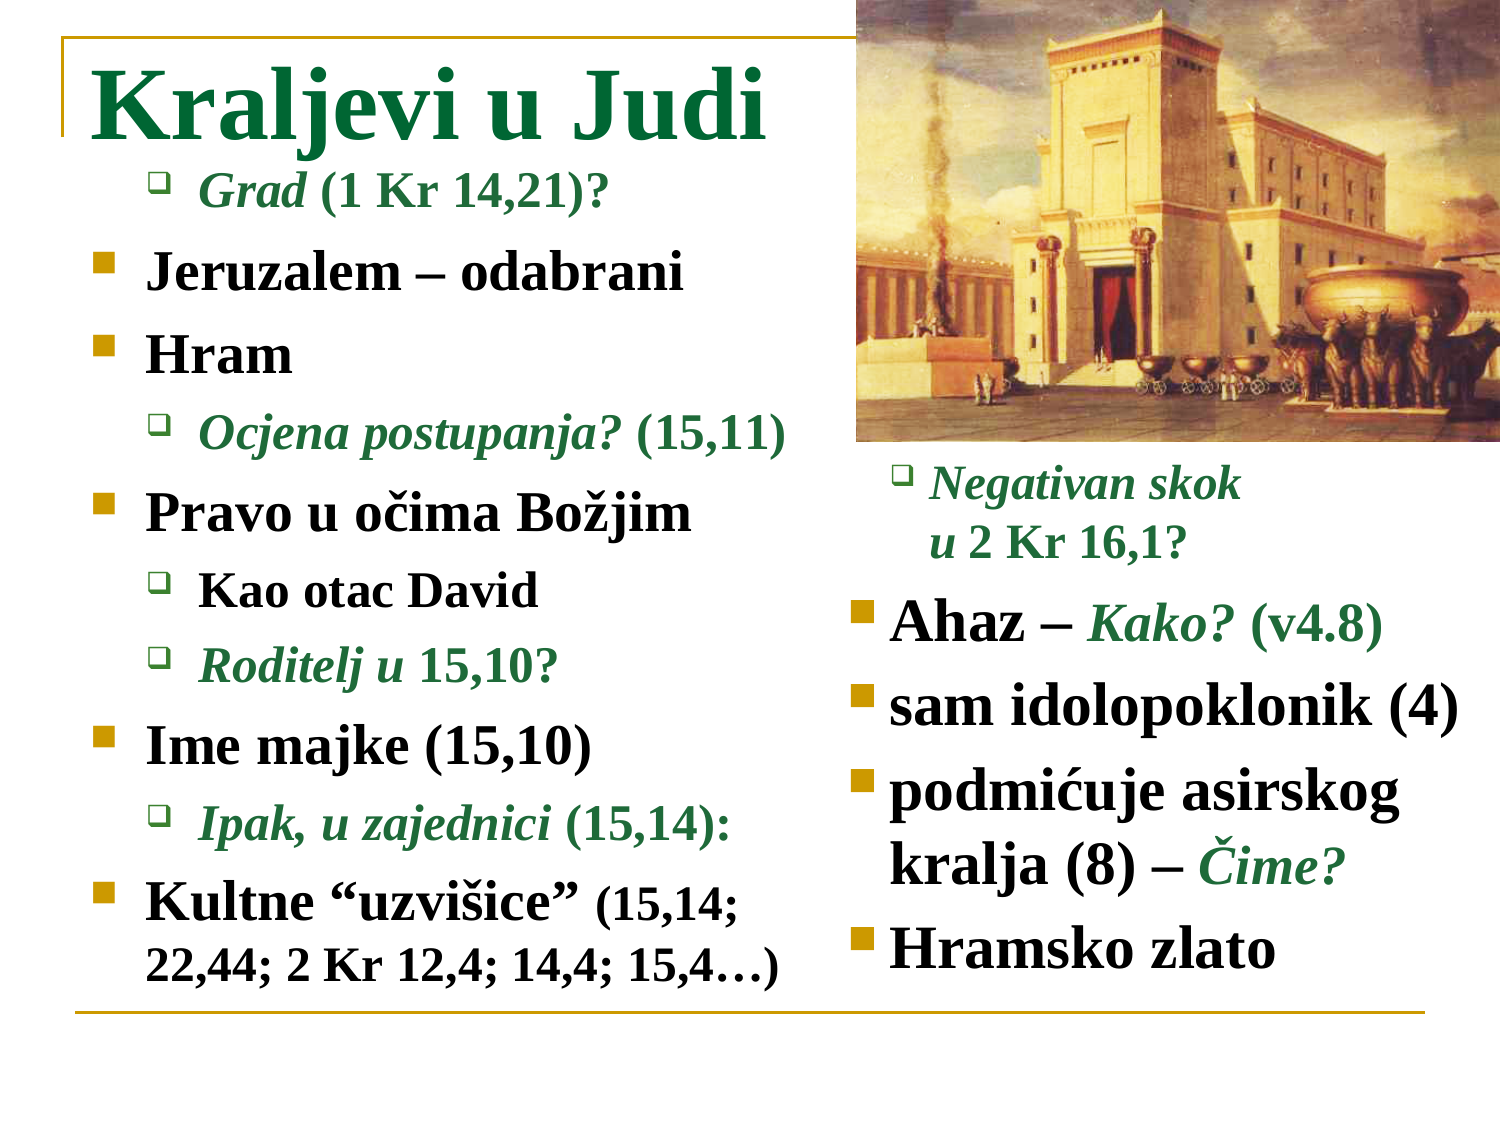

# Kraljevi u Judi
Grad (1 Kr 14,21)?
Jeruzalem – odabrani
Hram
Ocjena postupanja? (15,11)
Pravo u očima Božjim
Kao otac David
Roditelj u 15,10?
Ime majke (15,10)
Ipak, u zajednici (15,14):
Kultne “uzvišice” (15,14; 22,44; 2 Kr 12,4; 14,4; 15,4…)
Negativan skok
u 2 Kr 16,1?
Ahaz – Kako? (v4.8)
sam idolopoklonik (4)
podmićuje asirskog kralja (8) – Čime?
Hramsko zlato